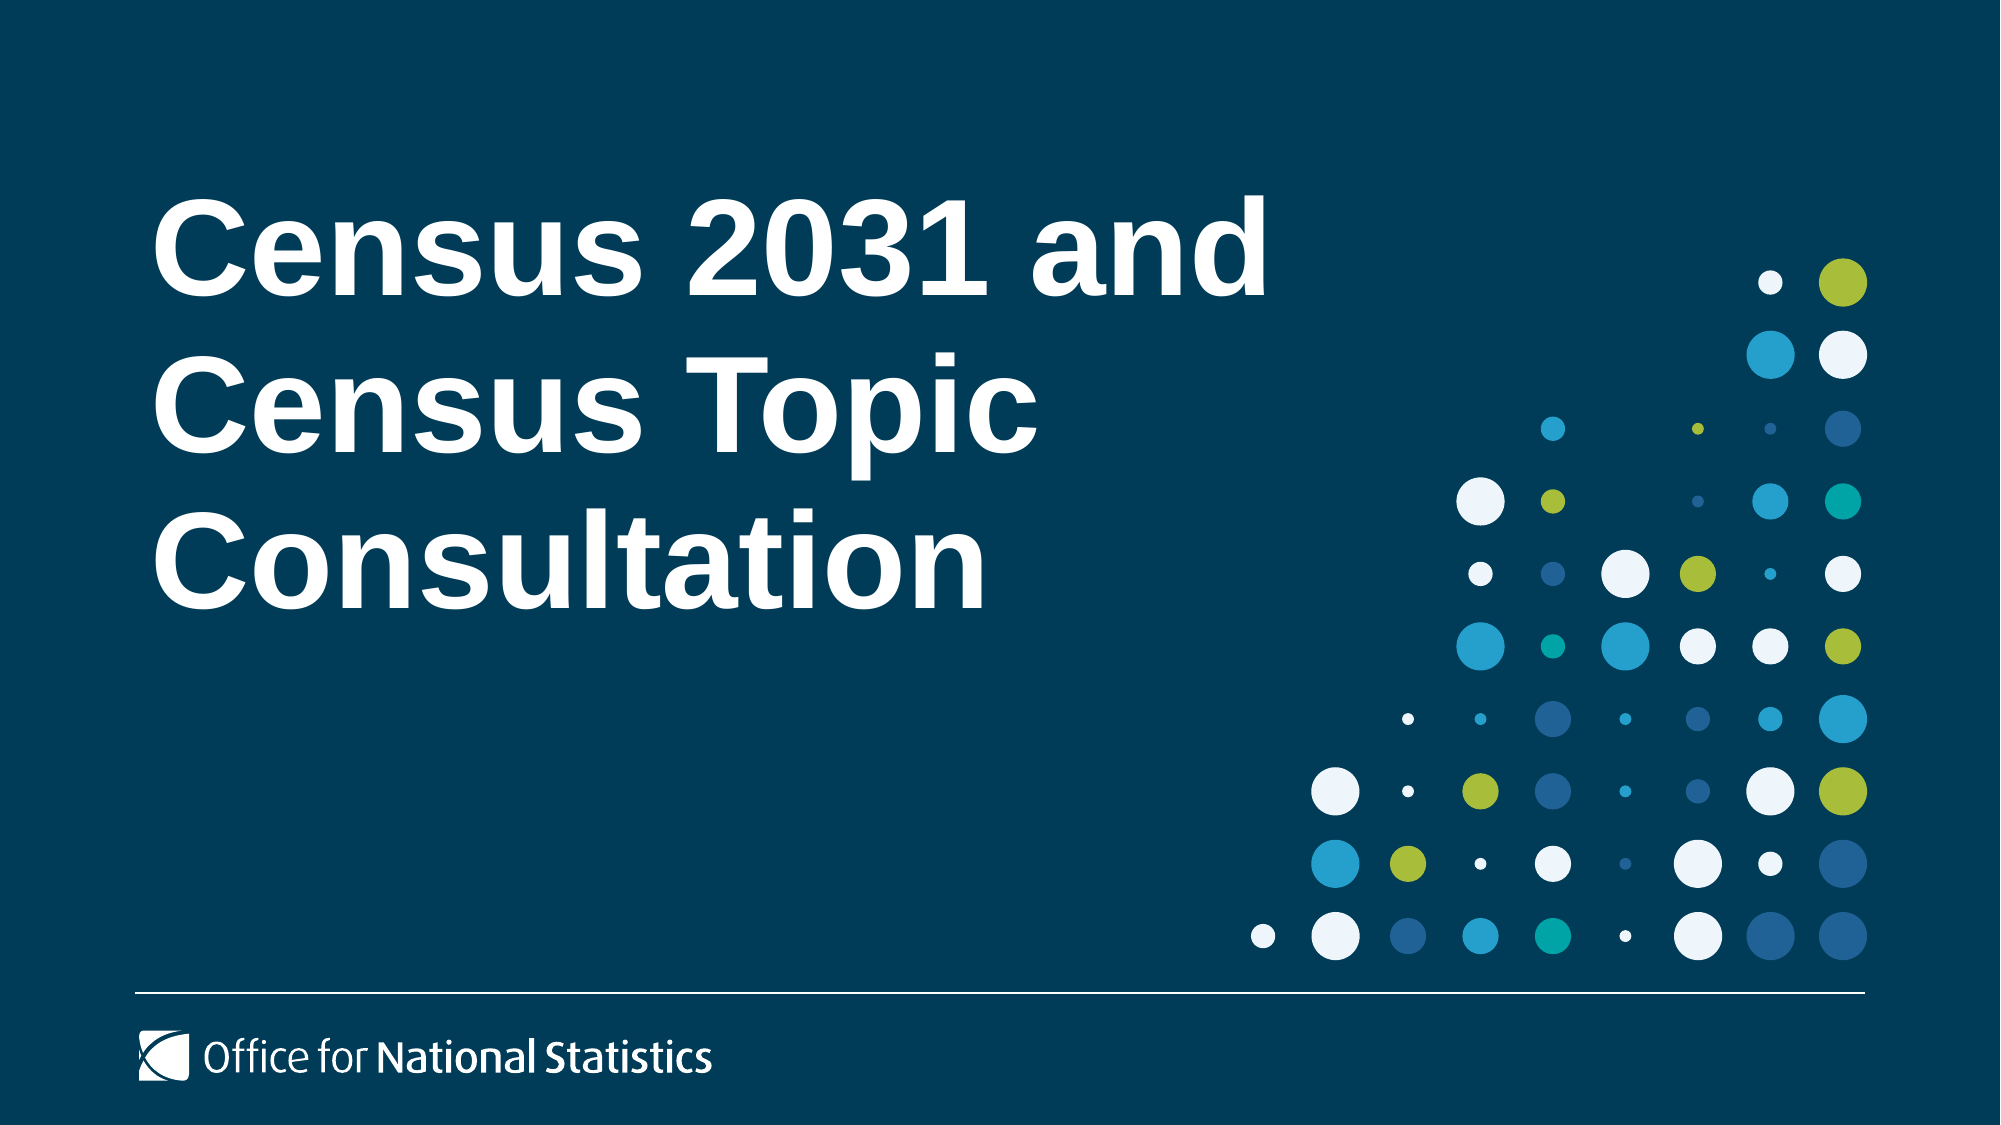

# Census 2031 and Census Topic Consultation